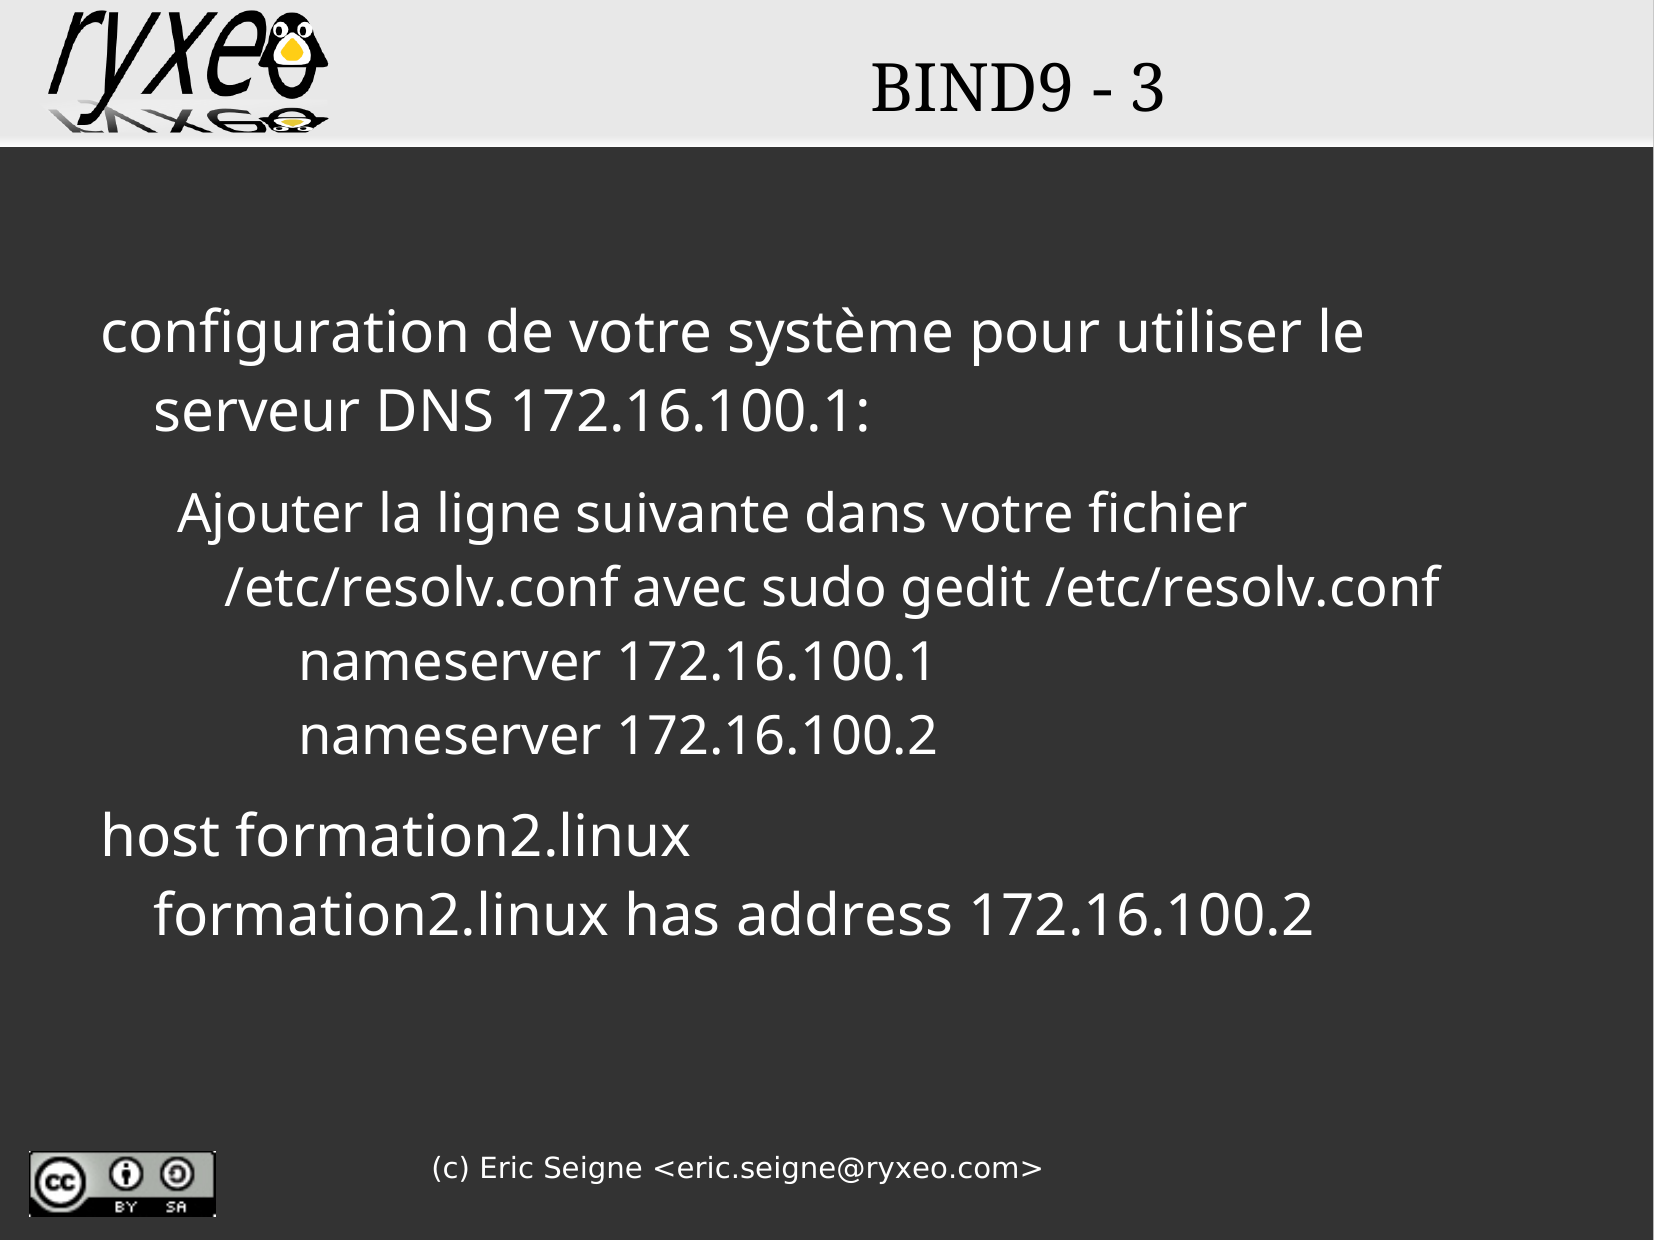

# BIND9 - 3
configuration de votre système pour utiliser le serveur DNS 172.16.100.1:
Ajouter la ligne suivante dans votre fichier /etc/resolv.conf avec sudo gedit /etc/resolv.conf
	nameserver 172.16.100.1
	nameserver 172.16.100.2
host formation2.linux
formation2.linux has address 172.16.100.2